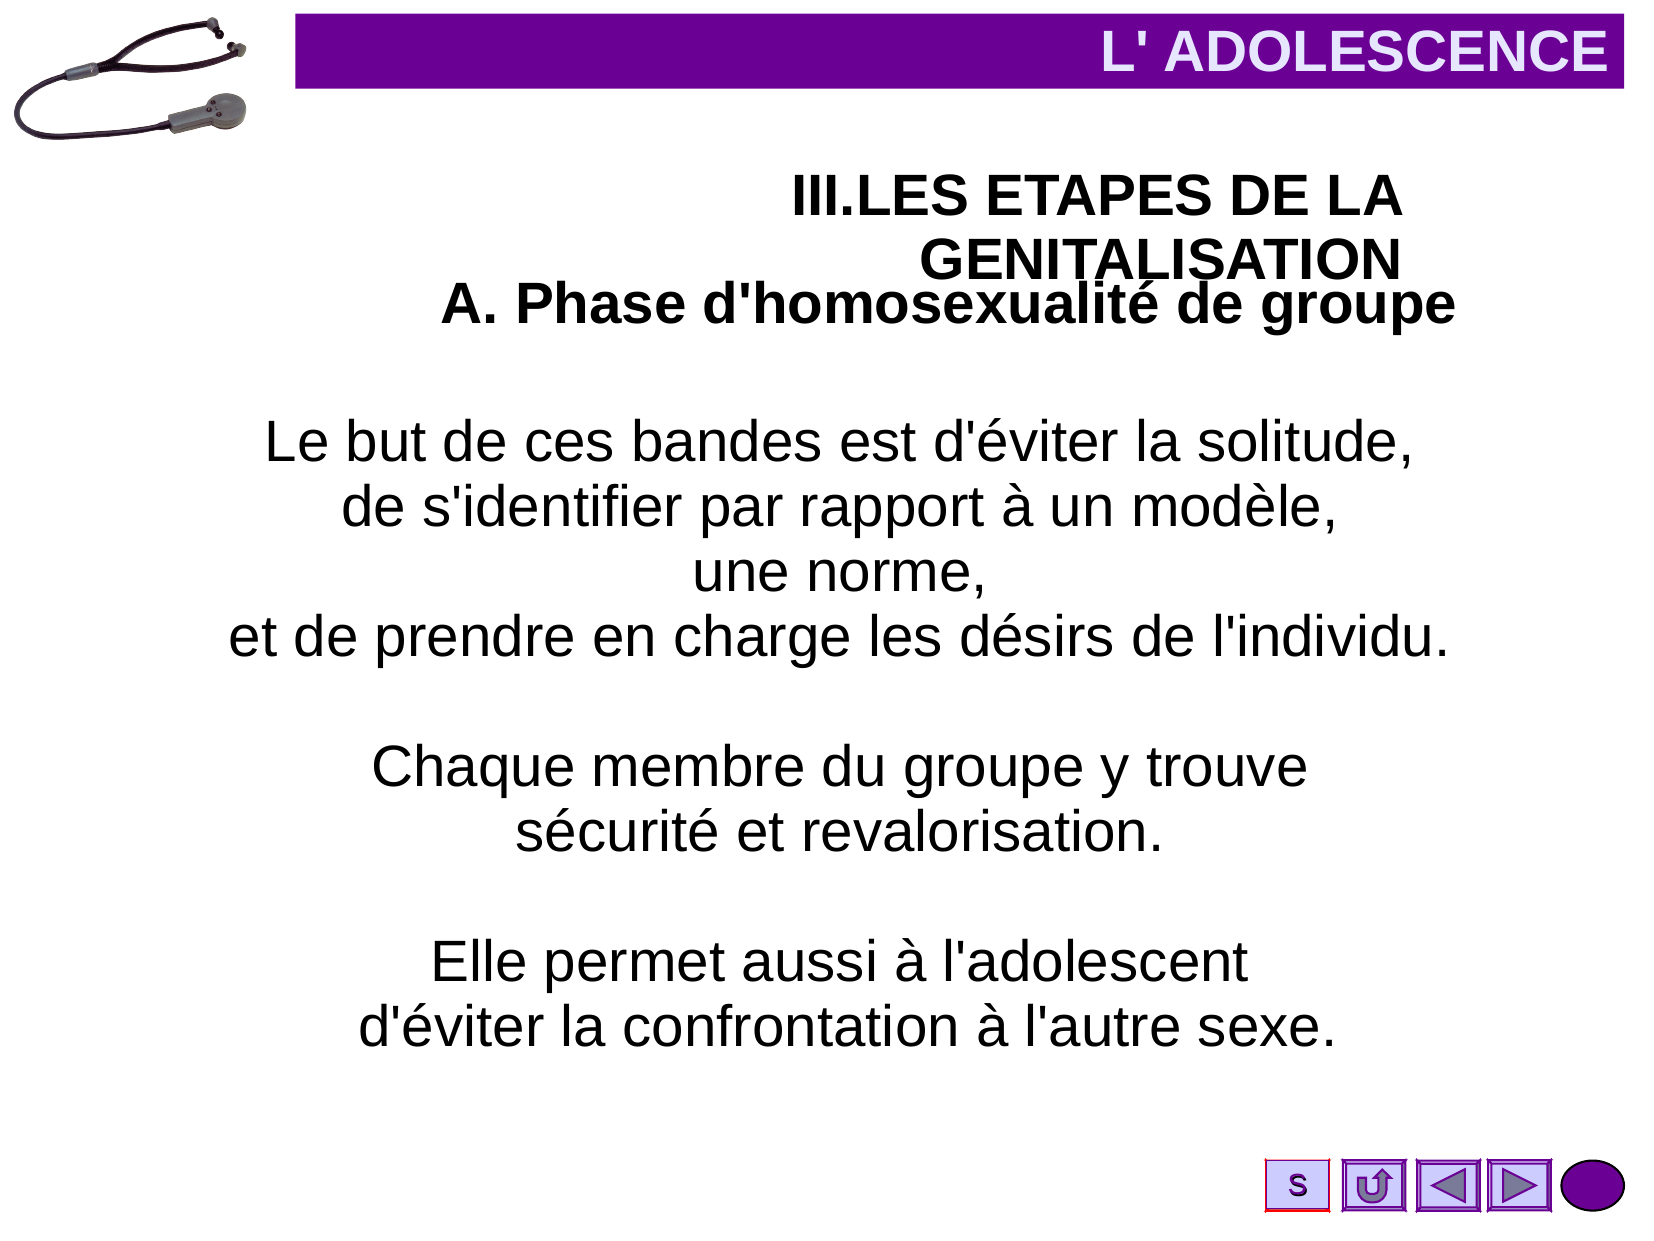

L' ADOLESCENCE
III.LES ETAPES DE LA GENITALISATION
A. Phase d'homosexualité de groupe
Le but de ces bandes est d'éviter la solitude,
de s'identifier par rapport à un modèle,
une norme,
et de prendre en charge les désirs de l'individu.
Chaque membre du groupe y trouve
sécurité et revalorisation.
Elle permet aussi à l'adolescent
d'éviter la confrontation à l'autre sexe.